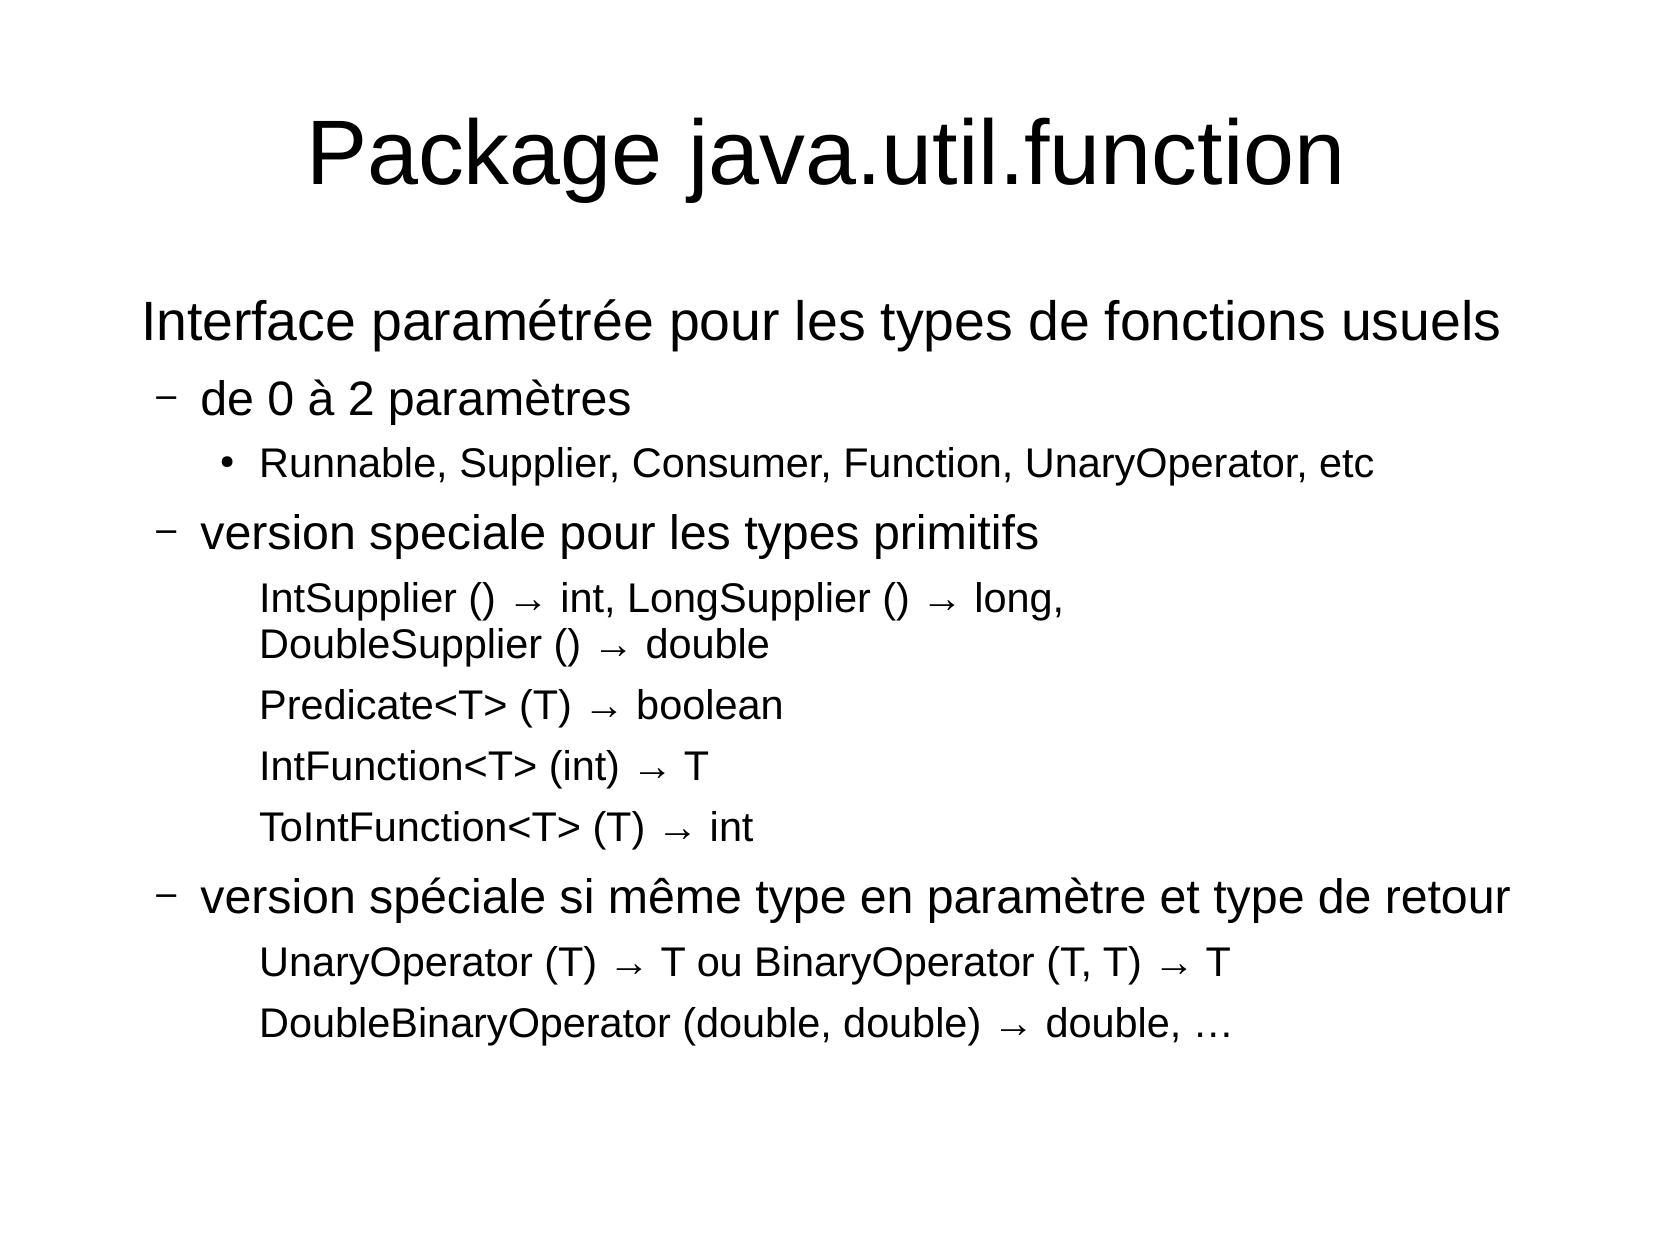

# Package java.util.function
Interface paramétrée pour les types de fonctions usuels
de 0 à 2 paramètres
Runnable, Supplier, Consumer, Function, UnaryOperator, etc
version speciale pour les types primitifs
IntSupplier () → int, LongSupplier () → long,
DoubleSupplier () → double
Predicate<T> (T) → boolean
IntFunction<T> (int) → T
ToIntFunction<T> (T) → int
version spéciale si même type en paramètre et type de retour
UnaryOperator (T) → T ou BinaryOperator (T, T) → T
DoubleBinaryOperator (double, double) → double, …